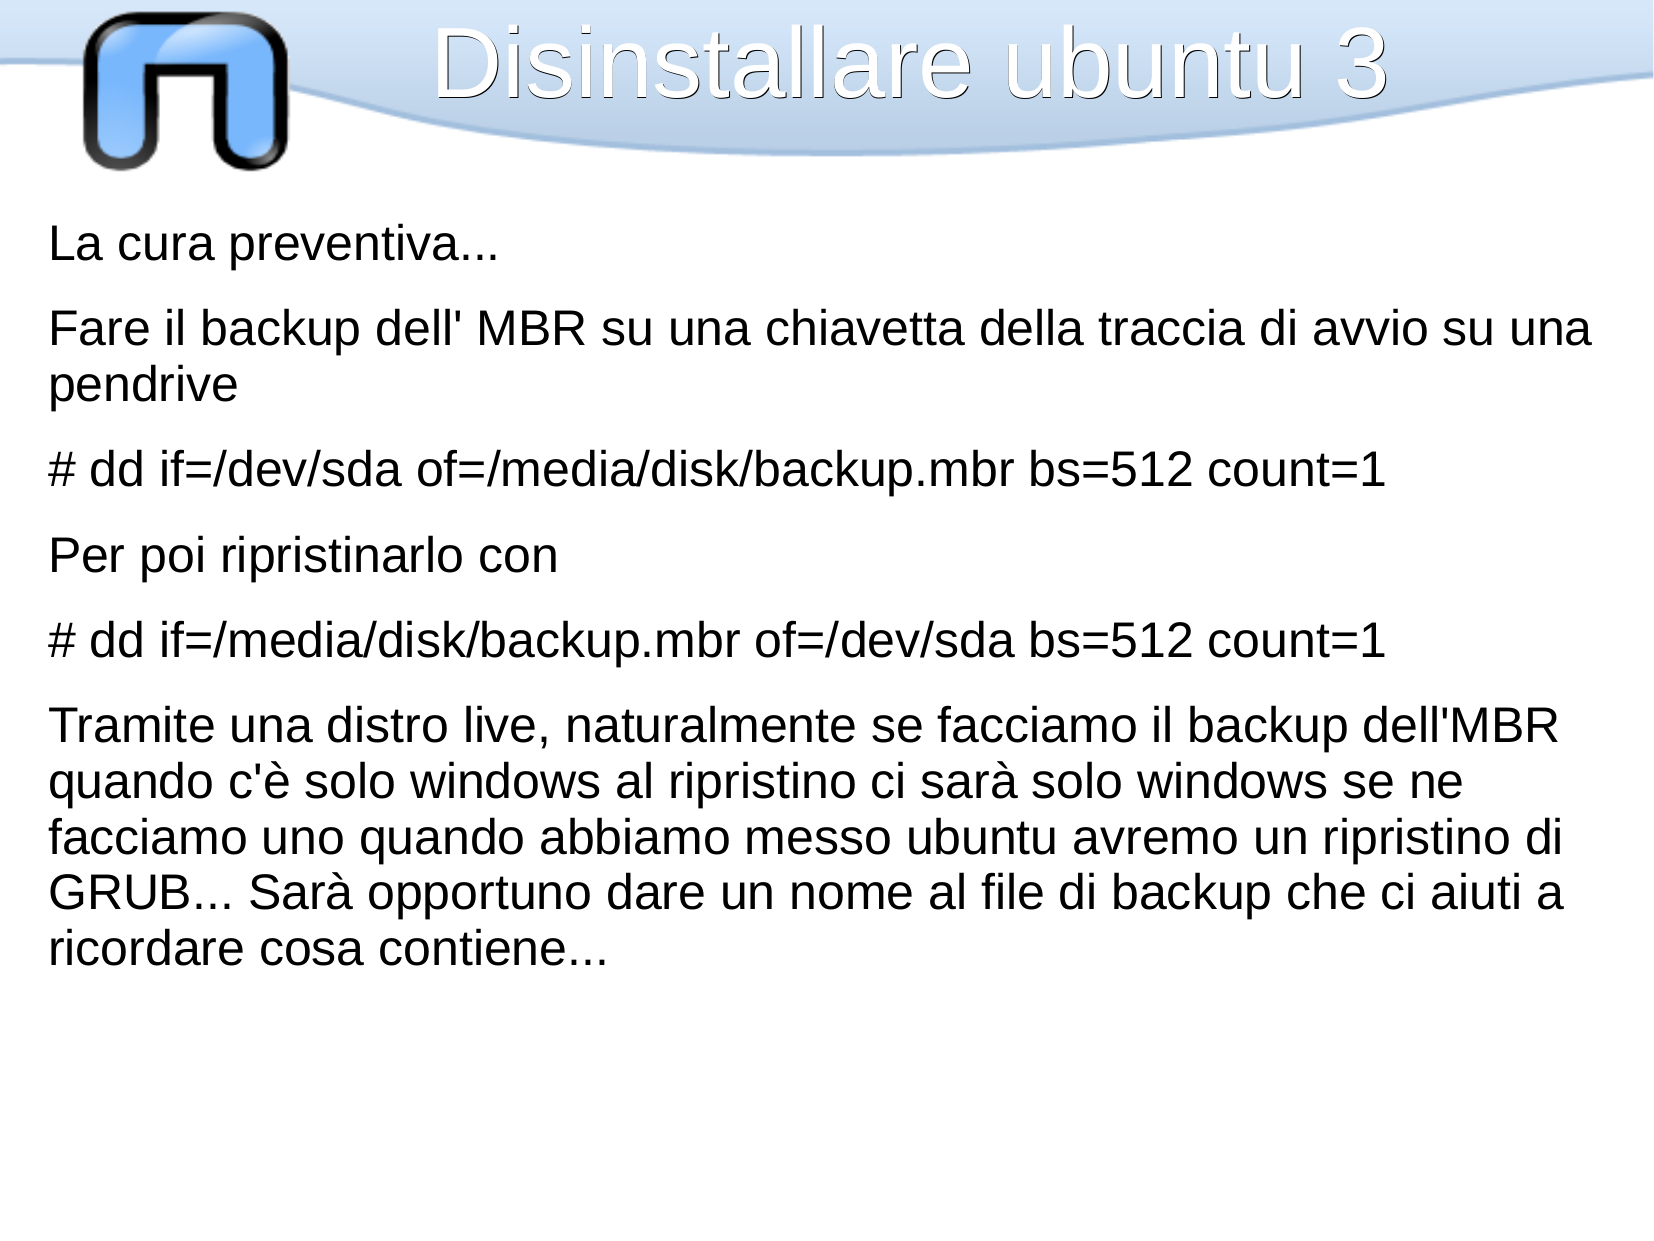

Disinstallare ubuntu 3
# La cura preventiva...
Fare il backup dell' MBR su una chiavetta della traccia di avvio su una pendrive
# dd if=/dev/sda of=/media/disk/backup.mbr bs=512 count=1
Per poi ripristinarlo con
# dd if=/media/disk/backup.mbr of=/dev/sda bs=512 count=1
Tramite una distro live, naturalmente se facciamo il backup dell'MBR quando c'è solo windows al ripristino ci sarà solo windows se ne facciamo uno quando abbiamo messo ubuntu avremo un ripristino di GRUB... Sarà opportuno dare un nome al file di backup che ci aiuti a ricordare cosa contiene...